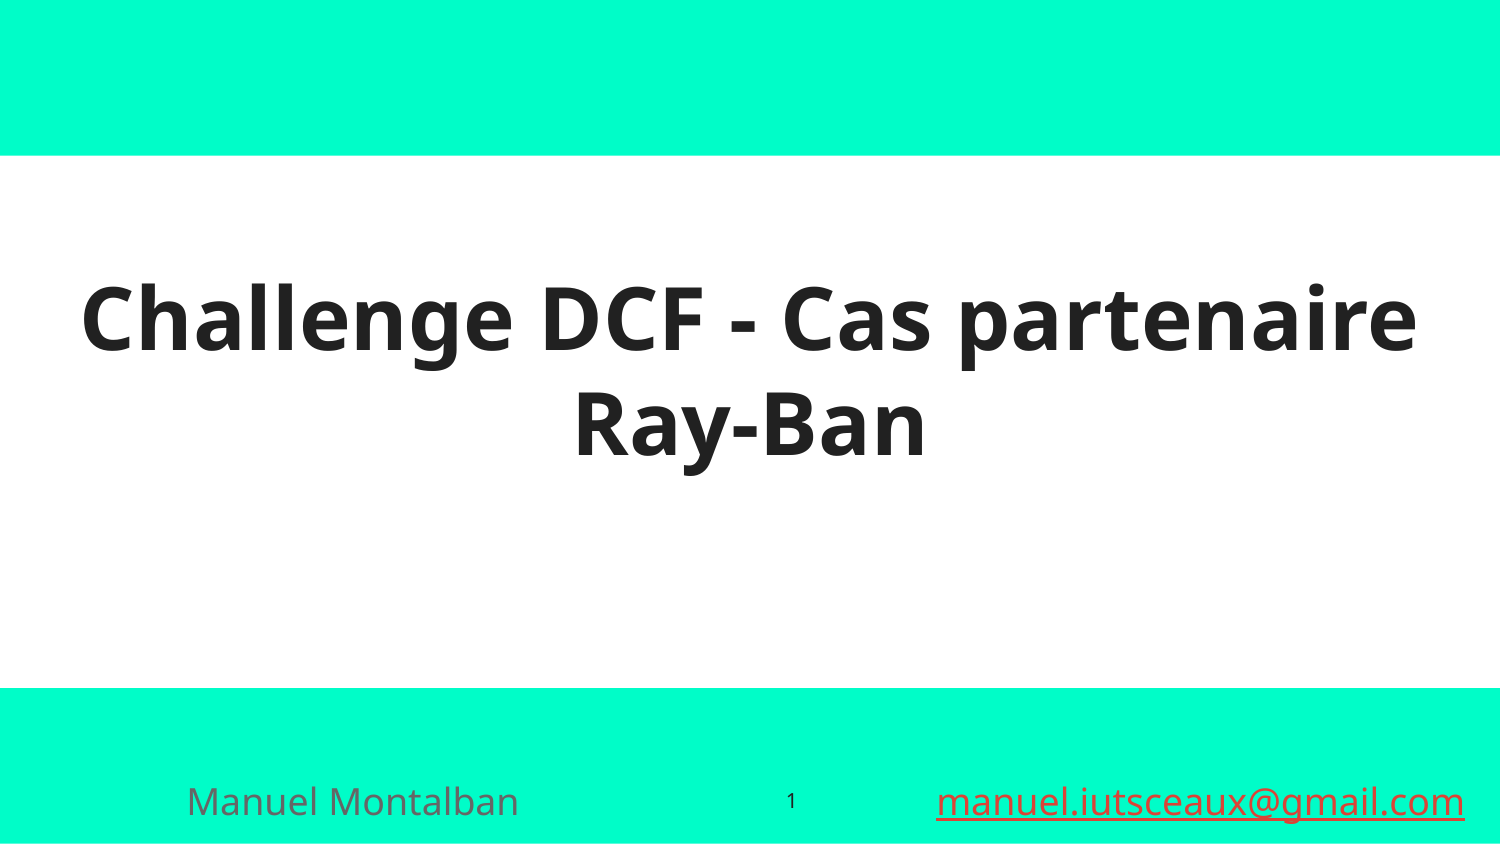

# Challenge DCF - Cas partenaire Ray-Ban
Manuel Montalban 						manuel.iutsceaux@gmail.com